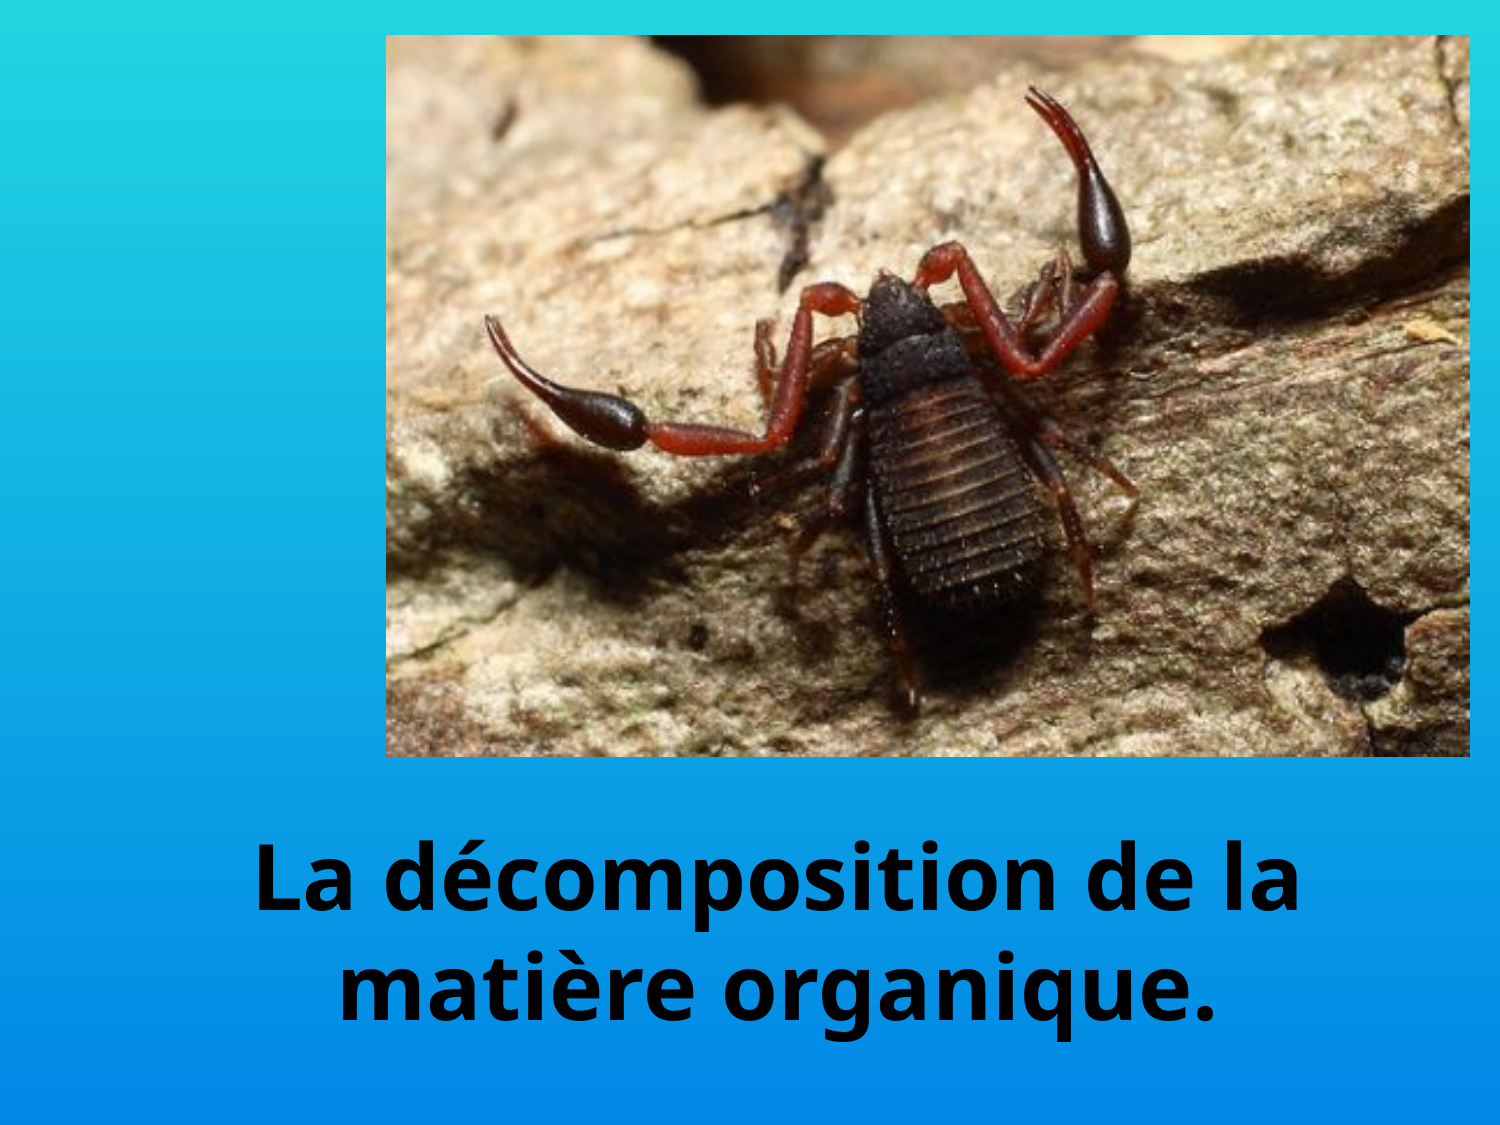

# La décomposition de la matière organique.